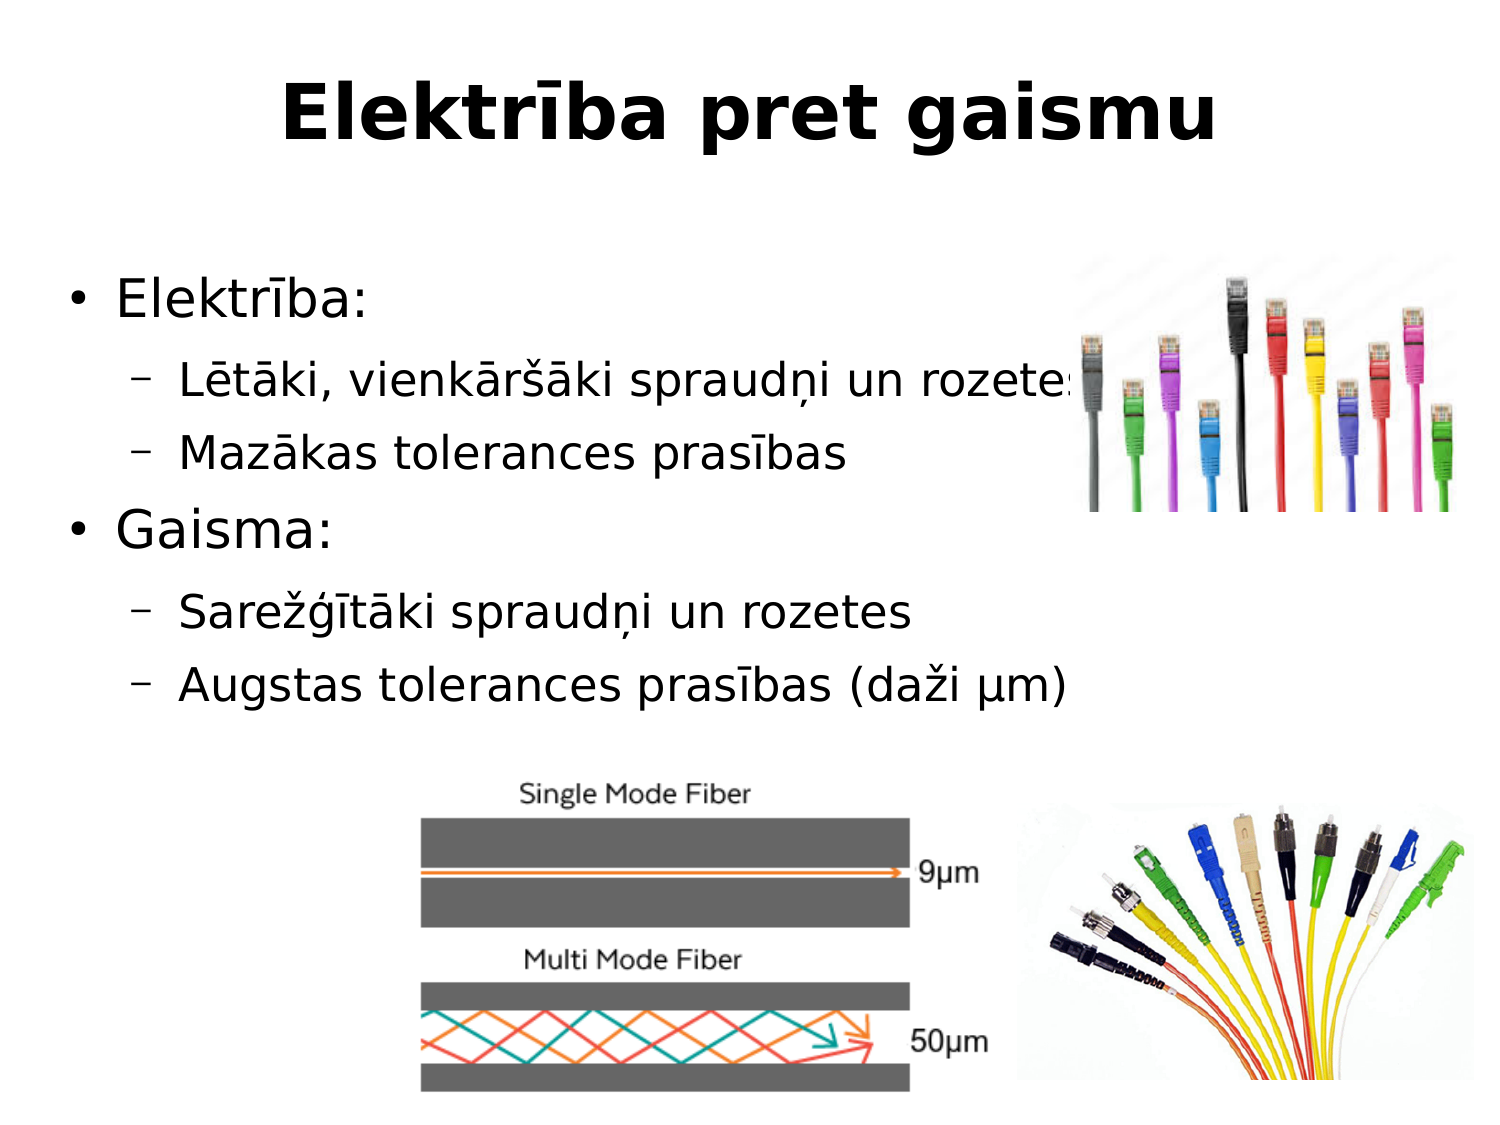

# Elektrība pret gaismu
Elektrība:
Lētāki, vienkāršāki spraudņi un rozetes
Mazākas tolerances prasības
Gaisma:
Sarežģītāki spraudņi un rozetes
Augstas tolerances prasības (daži µm)